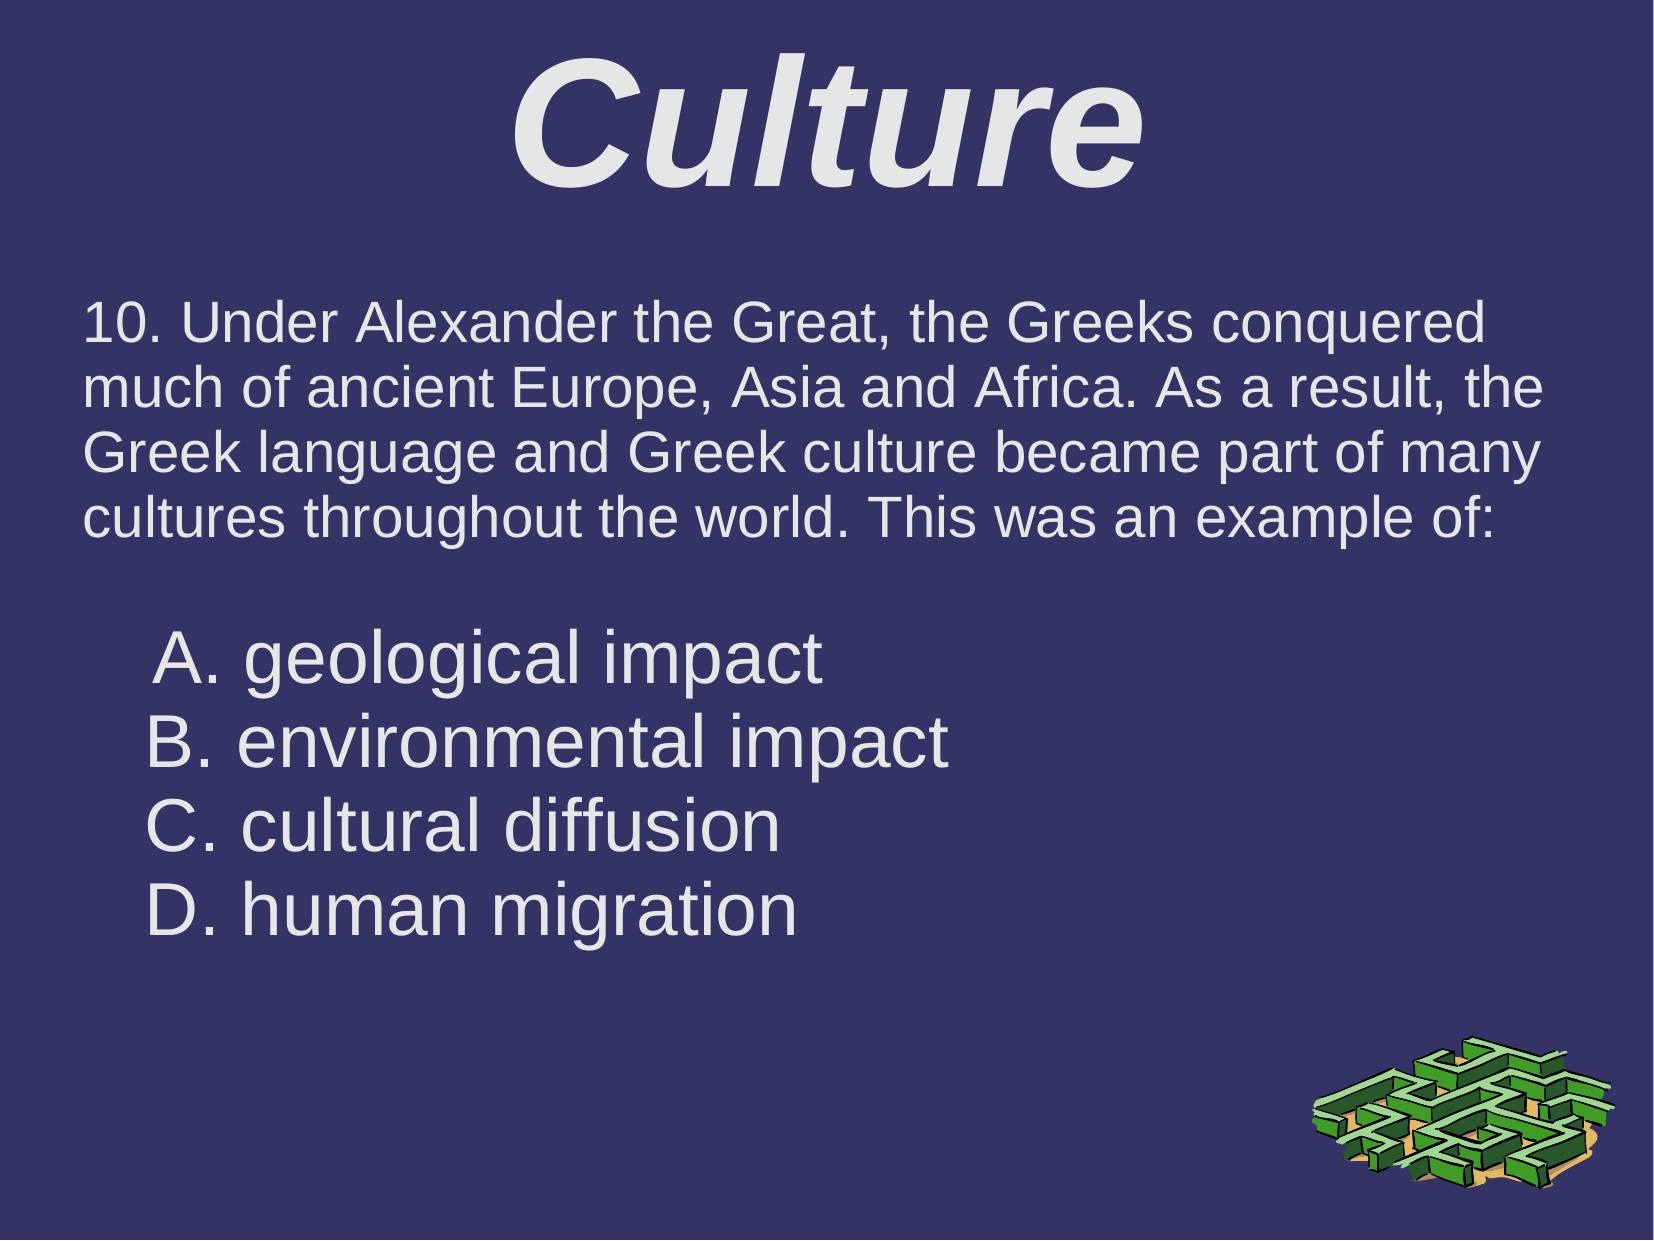

# Culture
10. Under Alexander the Great, the Greeks conquered much of ancient Europe, Asia and Africa. As a result, the Greek language and Greek culture became part of many cultures throughout the world. This was an example of:
 A. geological impact
 B. environmental impact
 C. cultural diffusion
 D. human migration